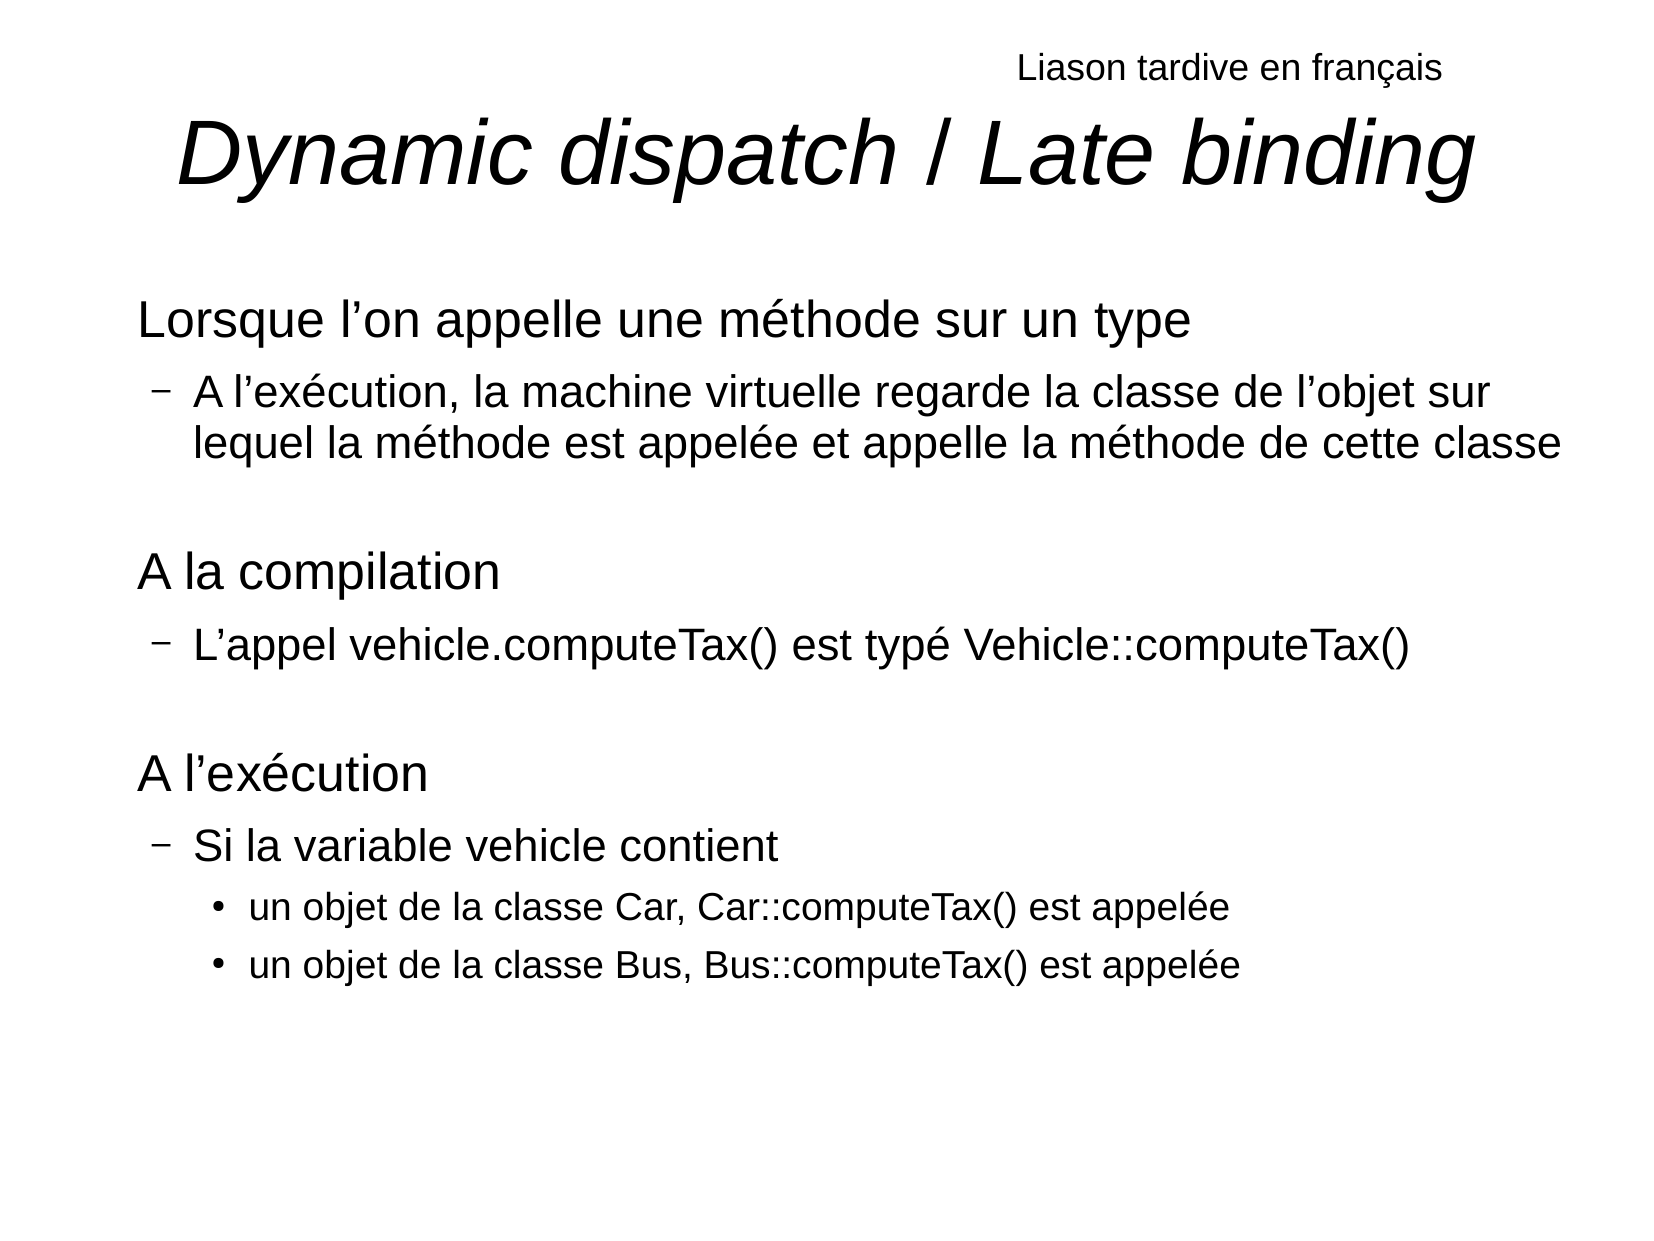

Liason tardive en français
# Dynamic dispatch / Late binding
Lorsque l’on appelle une méthode sur un type
A l’exécution, la machine virtuelle regarde la classe de l’objet sur lequel la méthode est appelée et appelle la méthode de cette classe
A la compilation
L’appel vehicle.computeTax() est typé Vehicle::computeTax()
A l’exécution
Si la variable vehicle contient
un objet de la classe Car, Car::computeTax() est appelée
un objet de la classe Bus, Bus::computeTax() est appelée